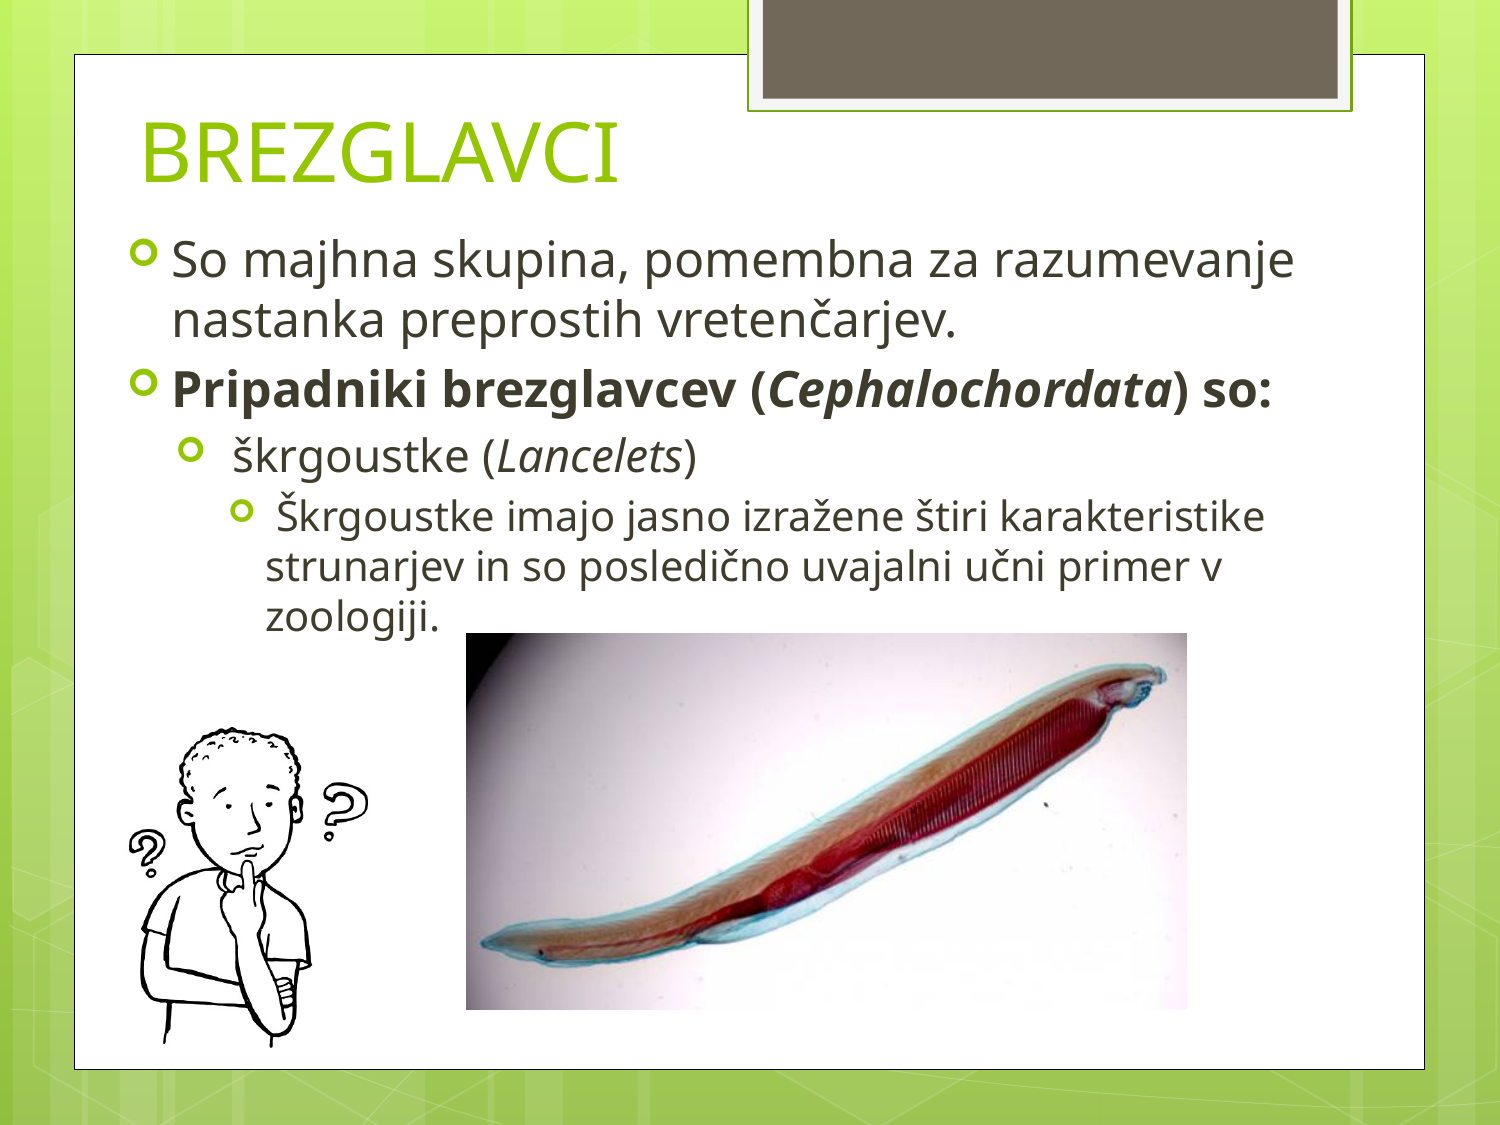

# BREZGLAVCI
So majhna skupina, pomembna za razumevanje nastanka preprostih vretenčarjev.
Pripadniki brezglavcev (Cephalochordata) so:
 škrgoustke (Lancelets)
 Škrgoustke imajo jasno izražene štiri karakteristike strunarjev in so posledično uvajalni učni primer v zoologiji.